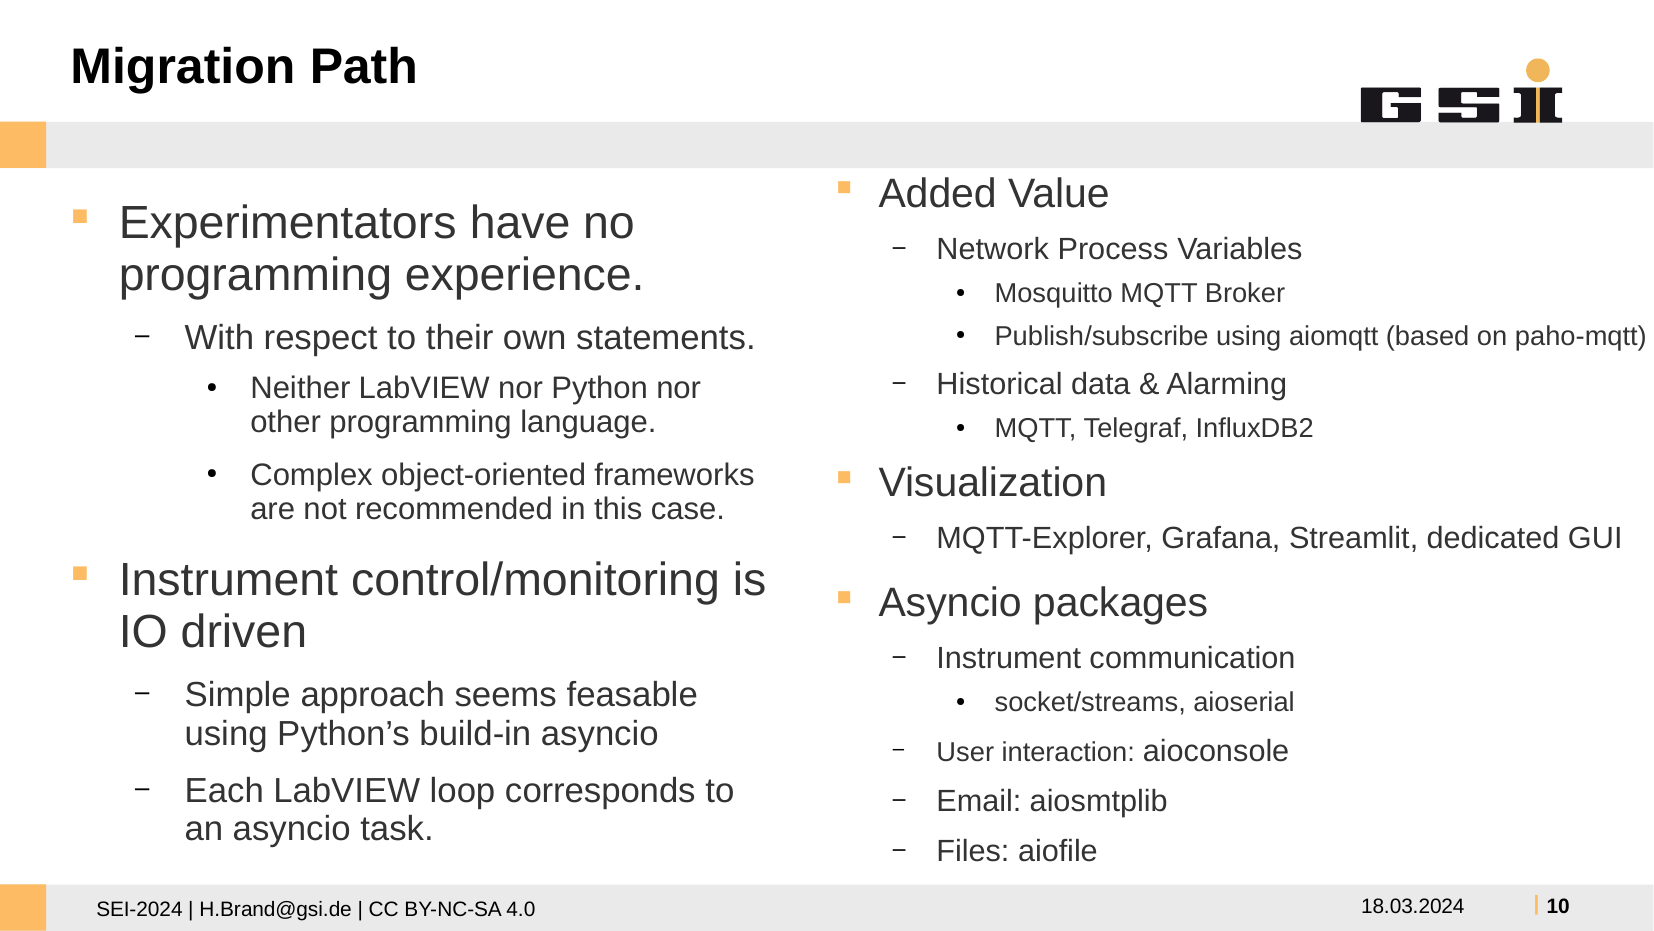

# Migration Path
Added Value
Network Process Variables
Mosquitto MQTT Broker
Publish/subscribe using aiomqtt (based on paho-mqtt)
Historical data & Alarming
MQTT, Telegraf, InfluxDB2
Visualization
MQTT-Explorer, Grafana, Streamlit, dedicated GUI
Asyncio packages
Instrument communication
socket/streams, aioserial
User interaction: aioconsole
Email: aiosmtplib
Files: aiofile
Experimentators have no programming experience.
With respect to their own statements.
Neither LabVIEW nor Python nor other programming language.
Complex object-oriented frameworks are not recommended in this case.
Instrument control/monitoring is IO driven
Simple approach seems feasable using Python’s build-in asyncio
Each LabVIEW loop corresponds to an asyncio task.